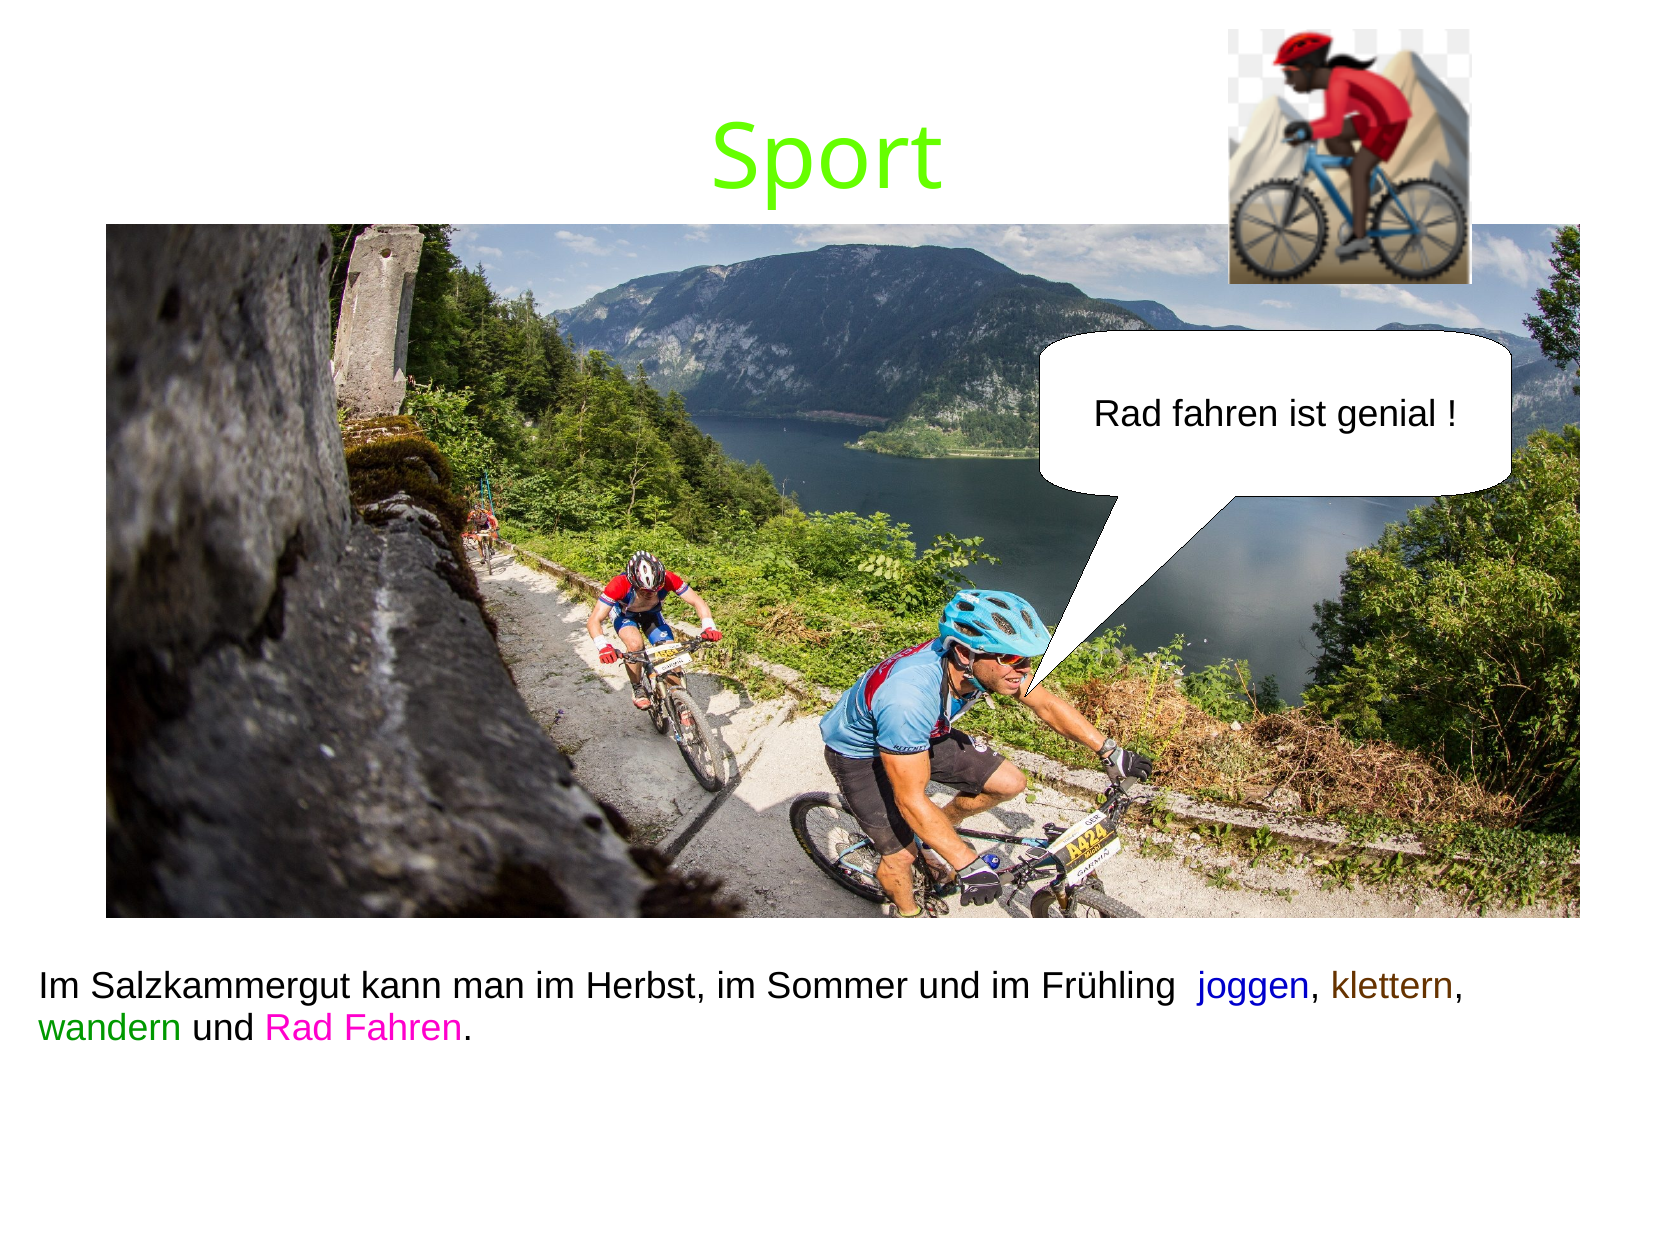

# Sport
Rad fahren ist genial !
Im Salzkammergut kann man im Herbst, im Sommer und im Frühling joggen, klettern, wandern und Rad Fahren.